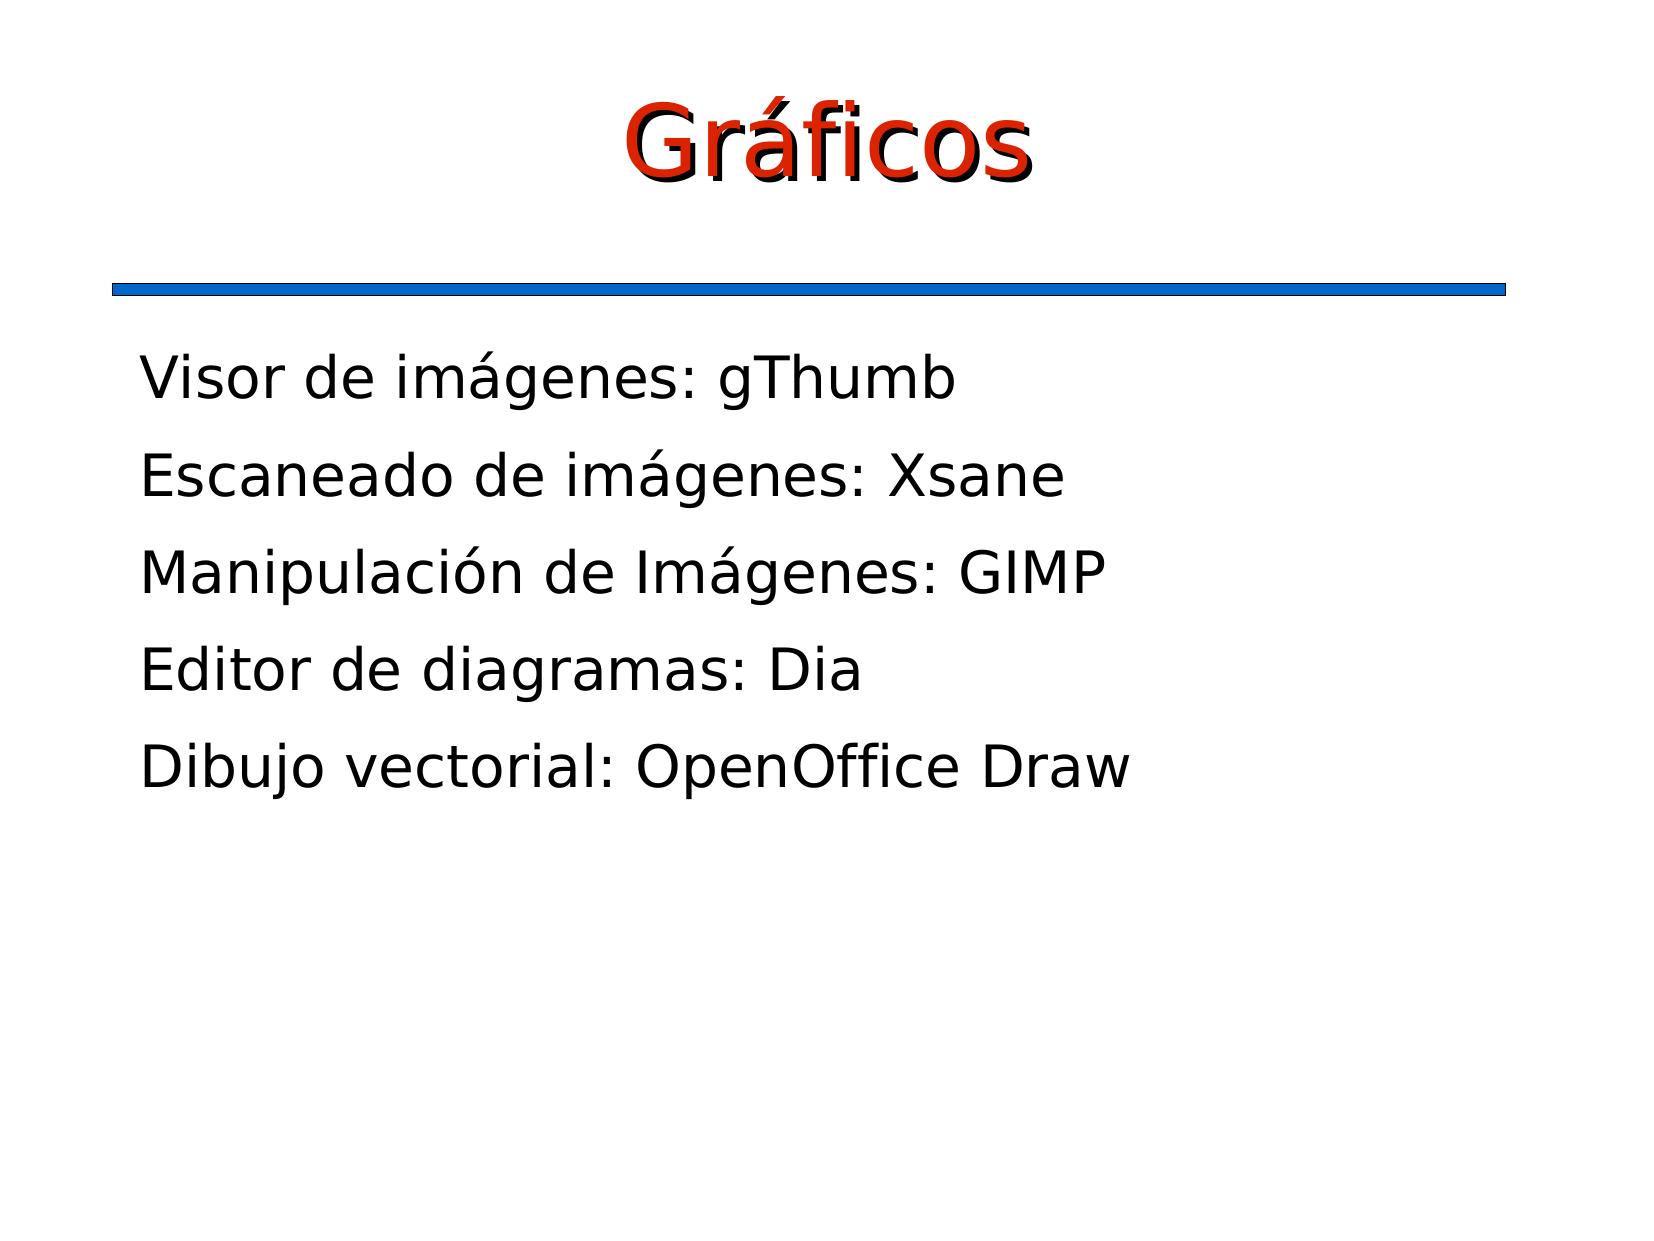

# Gráficos
Visor de imágenes: gThumb
Escaneado de imágenes: Xsane
Manipulación de Imágenes: GIMP
Editor de diagramas: Dia
Dibujo vectorial: OpenOffice Draw